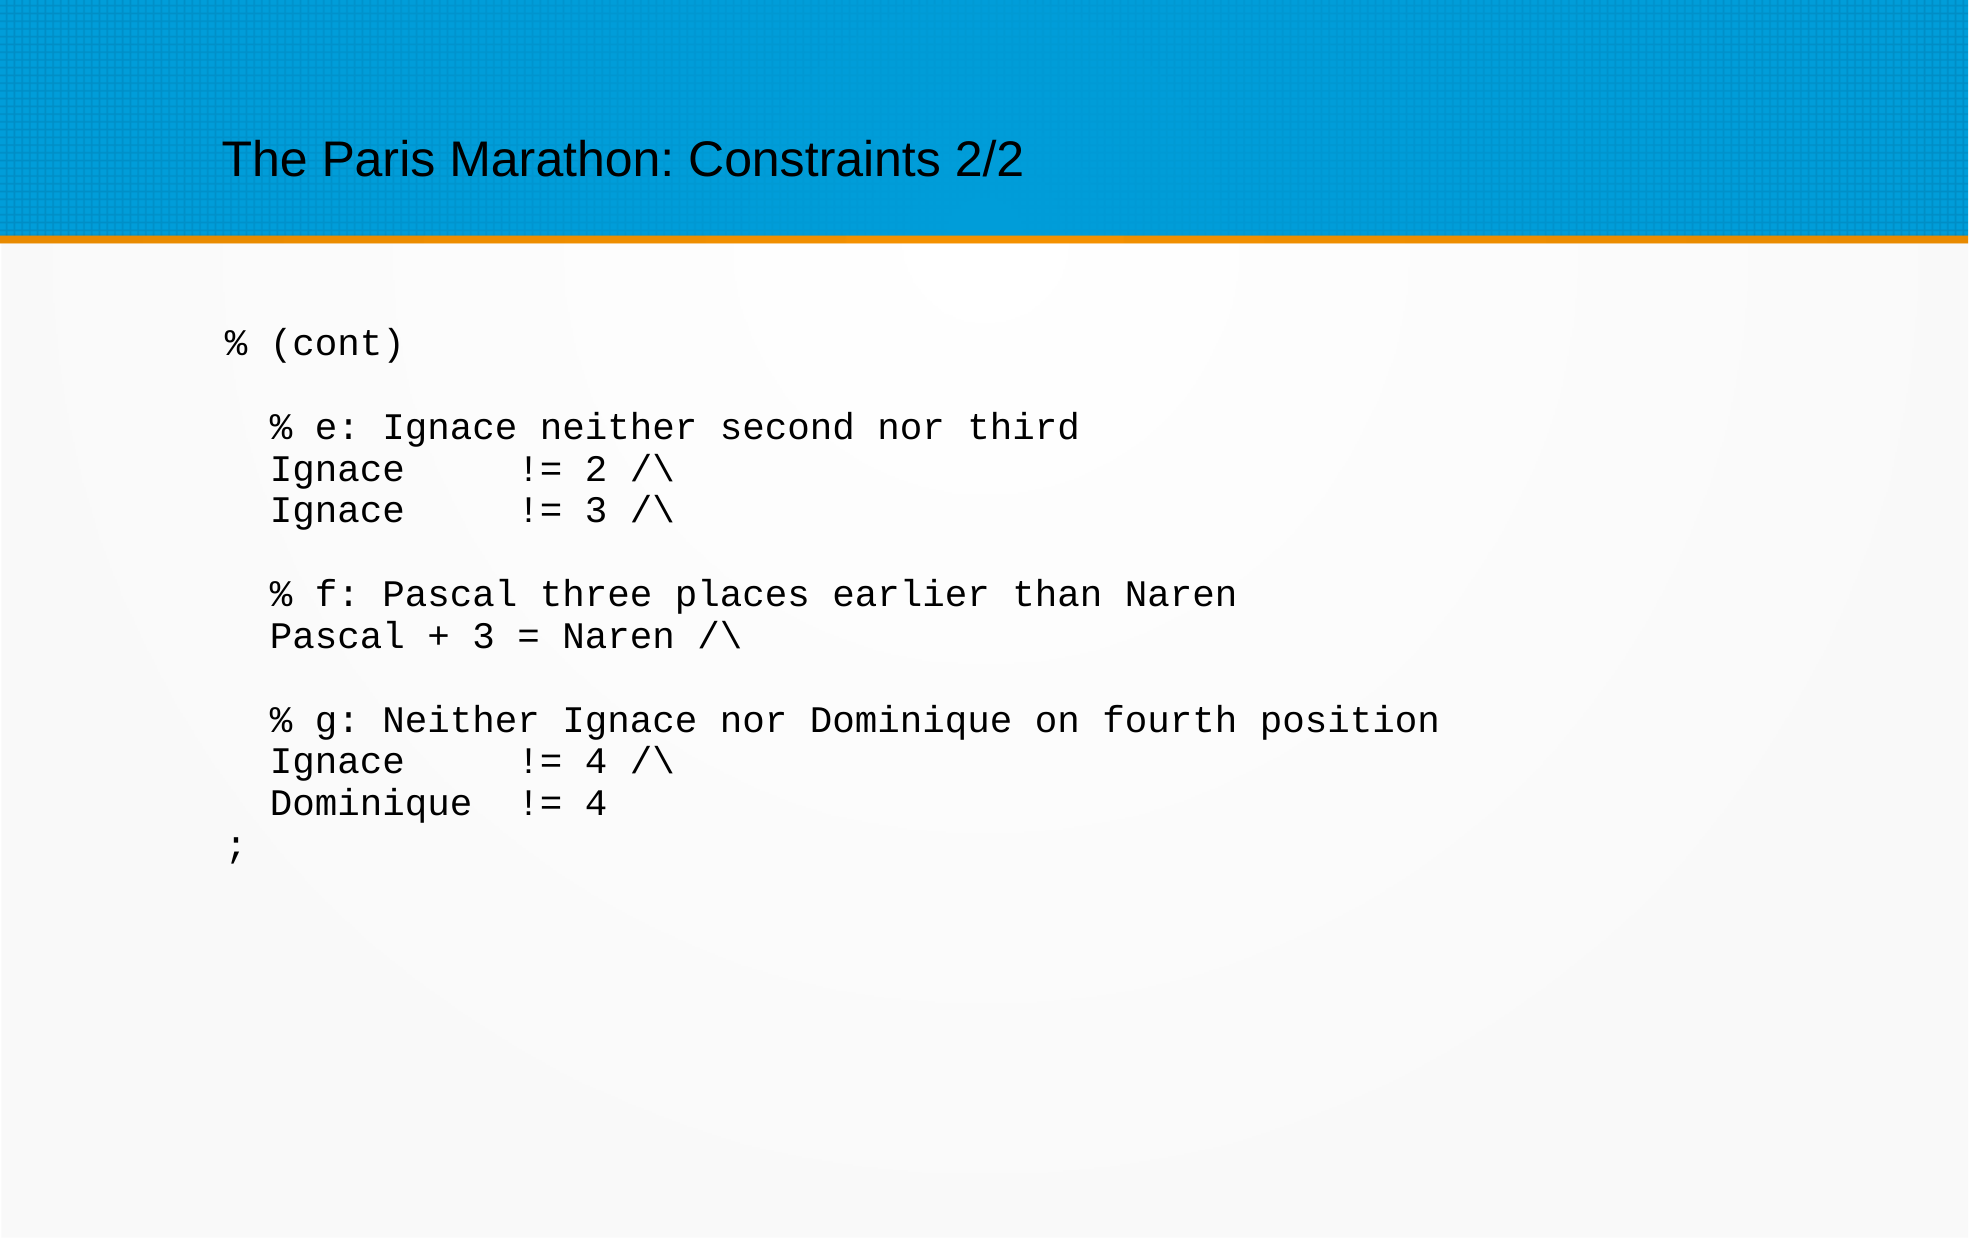

The Paris Marathon: Constraints 2/2
% (cont)
 % e: Ignace neither second nor third
 Ignace != 2 /\
 Ignace != 3 /\
 % f: Pascal three places earlier than Naren
 Pascal + 3 = Naren /\
 % g: Neither Ignace nor Dominique on fourth position
 Ignace != 4 /\
 Dominique != 4
;